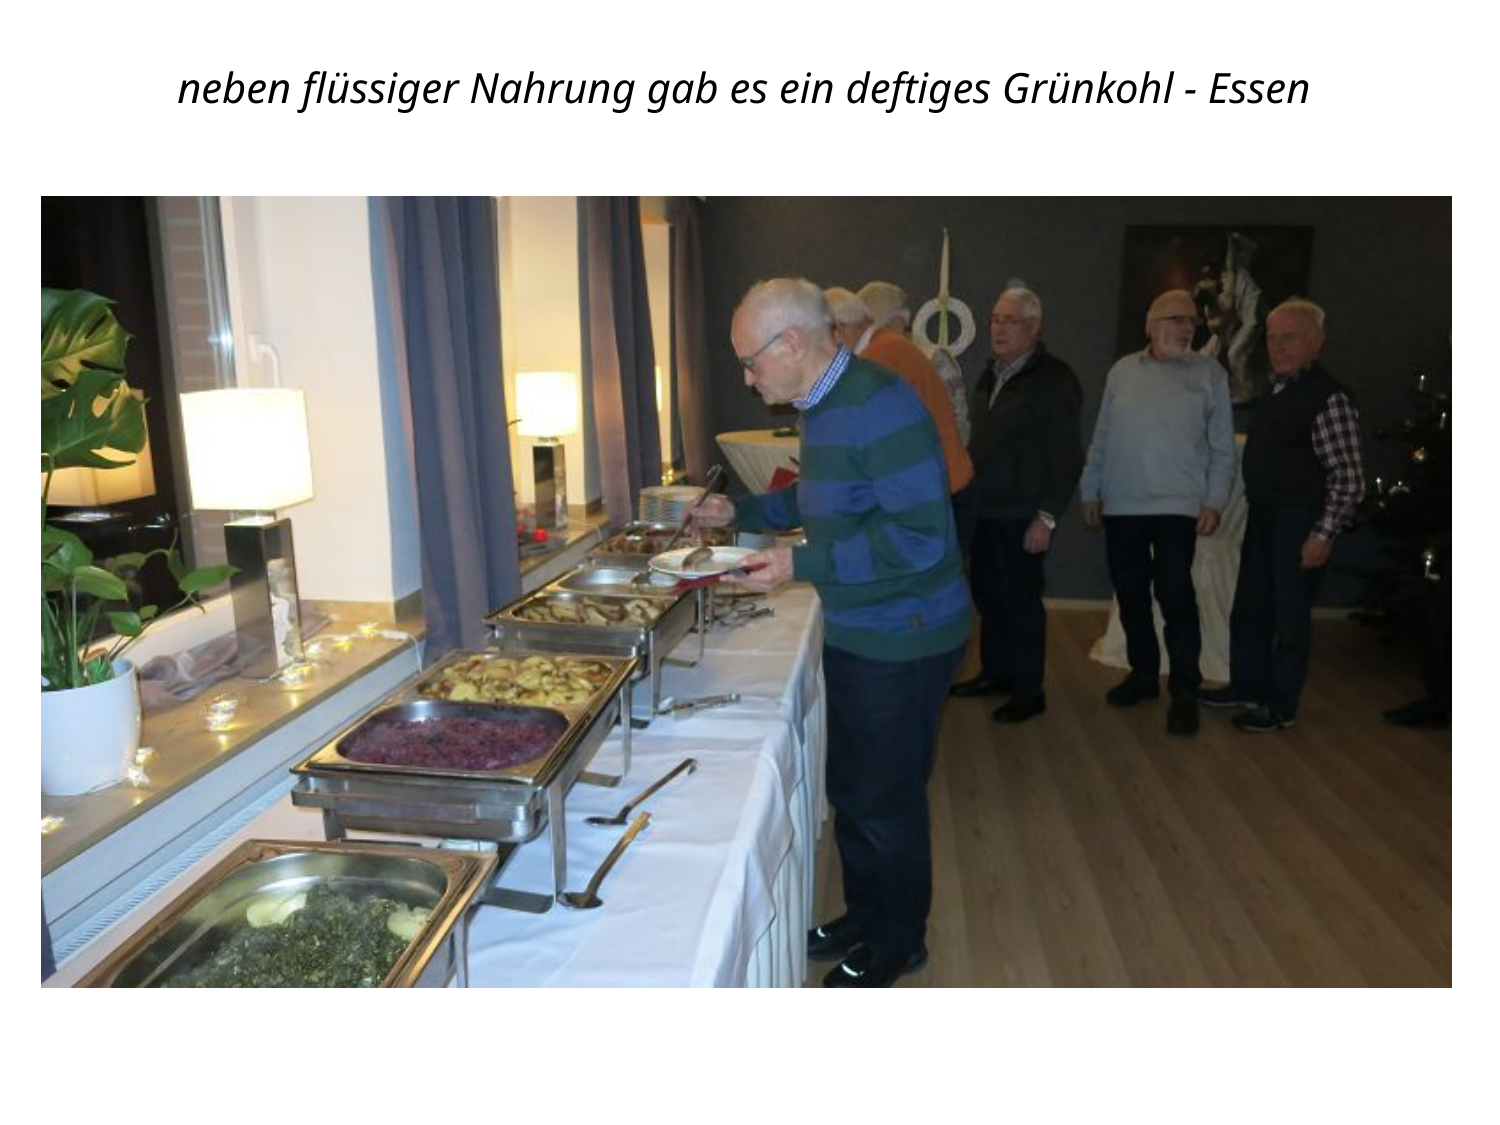

neben flüssiger Nahrung gab es ein deftiges Grünkohl - Essen